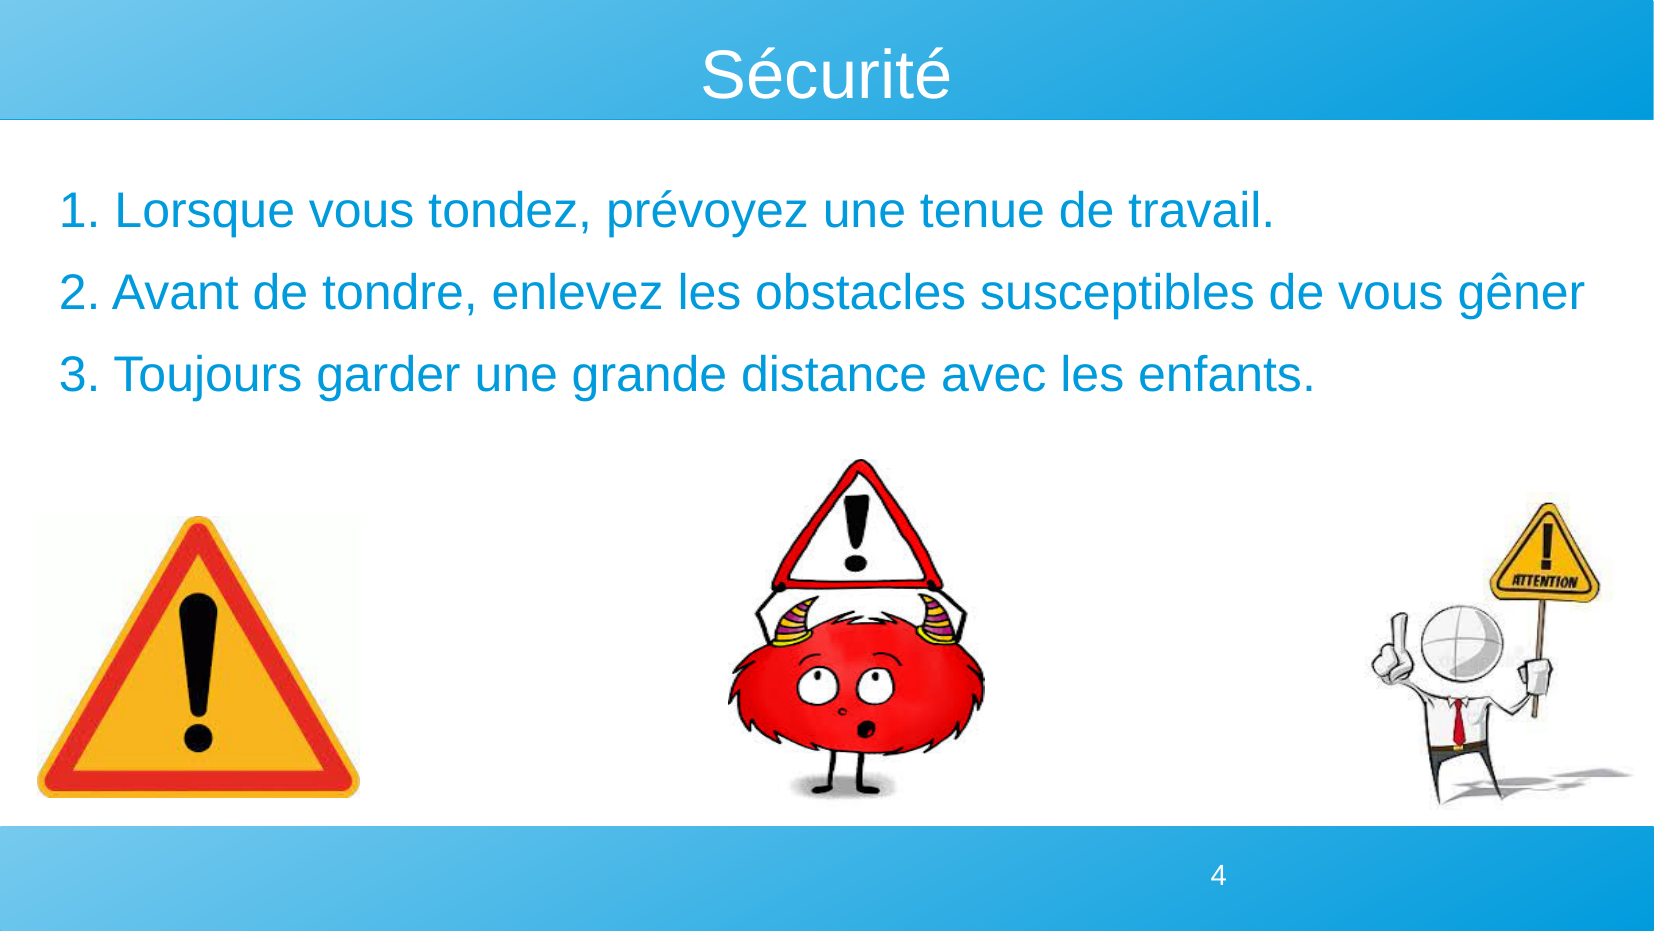

# Sécurité
1. Lorsque vous tondez, prévoyez une tenue de travail.
2. Avant de tondre, enlevez les obstacles susceptibles de vous gêner
3. Toujours garder une grande distance avec les enfants.